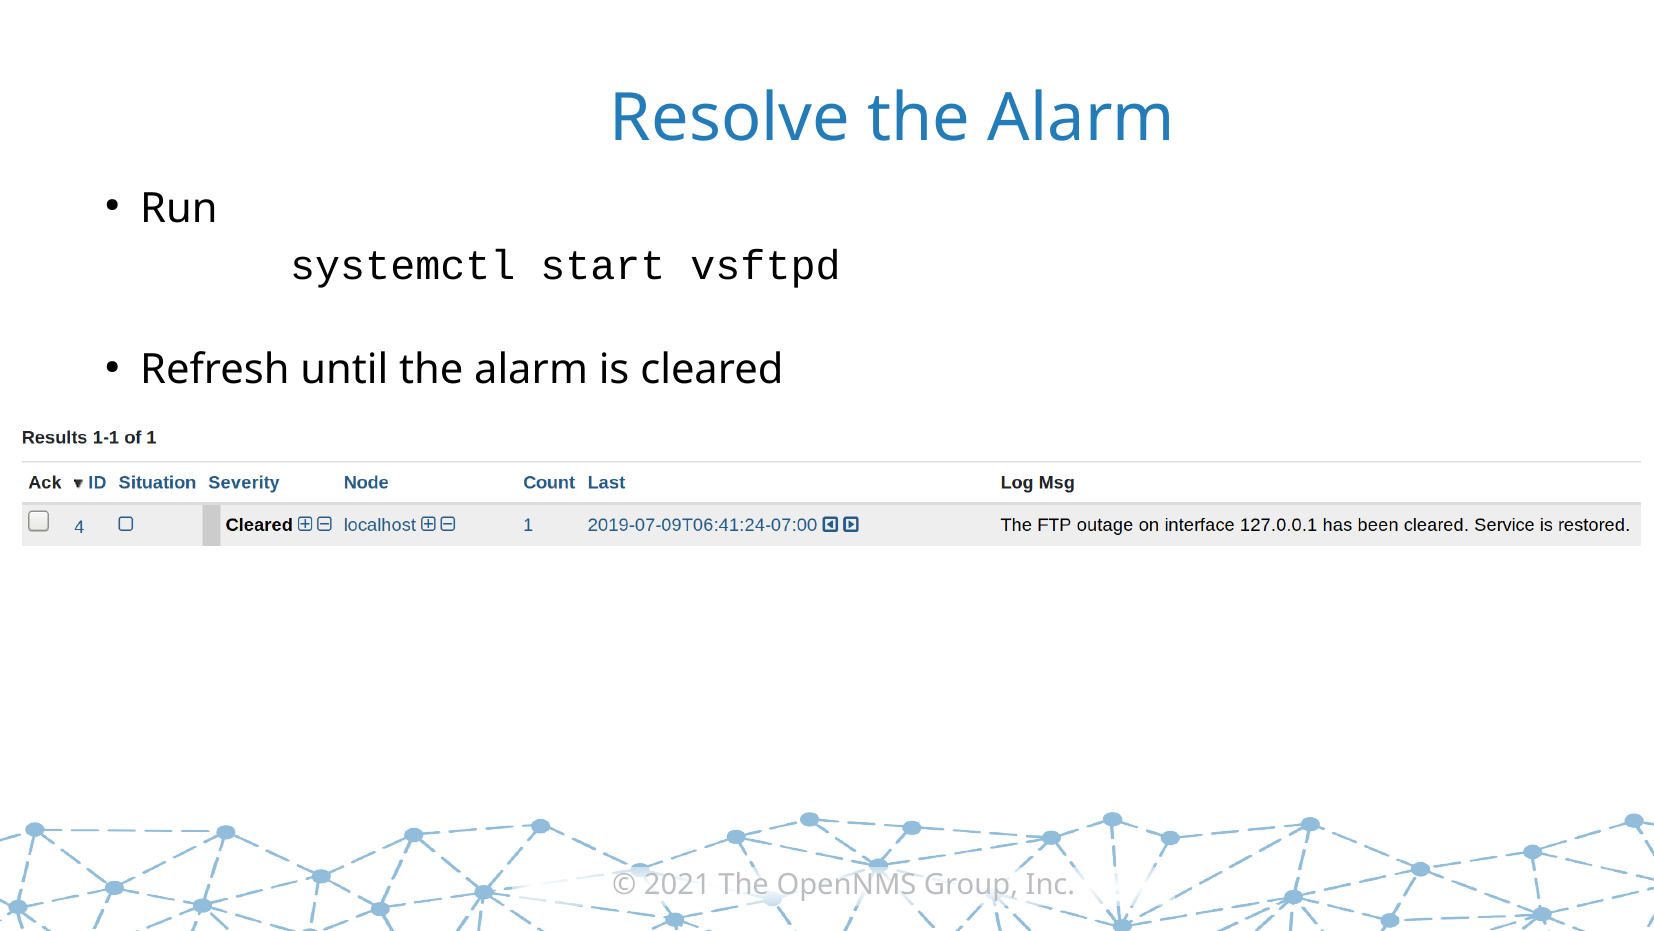

# Resolve the Alarm
Run
		systemctl start vsftpd
Refresh until the alarm is cleared